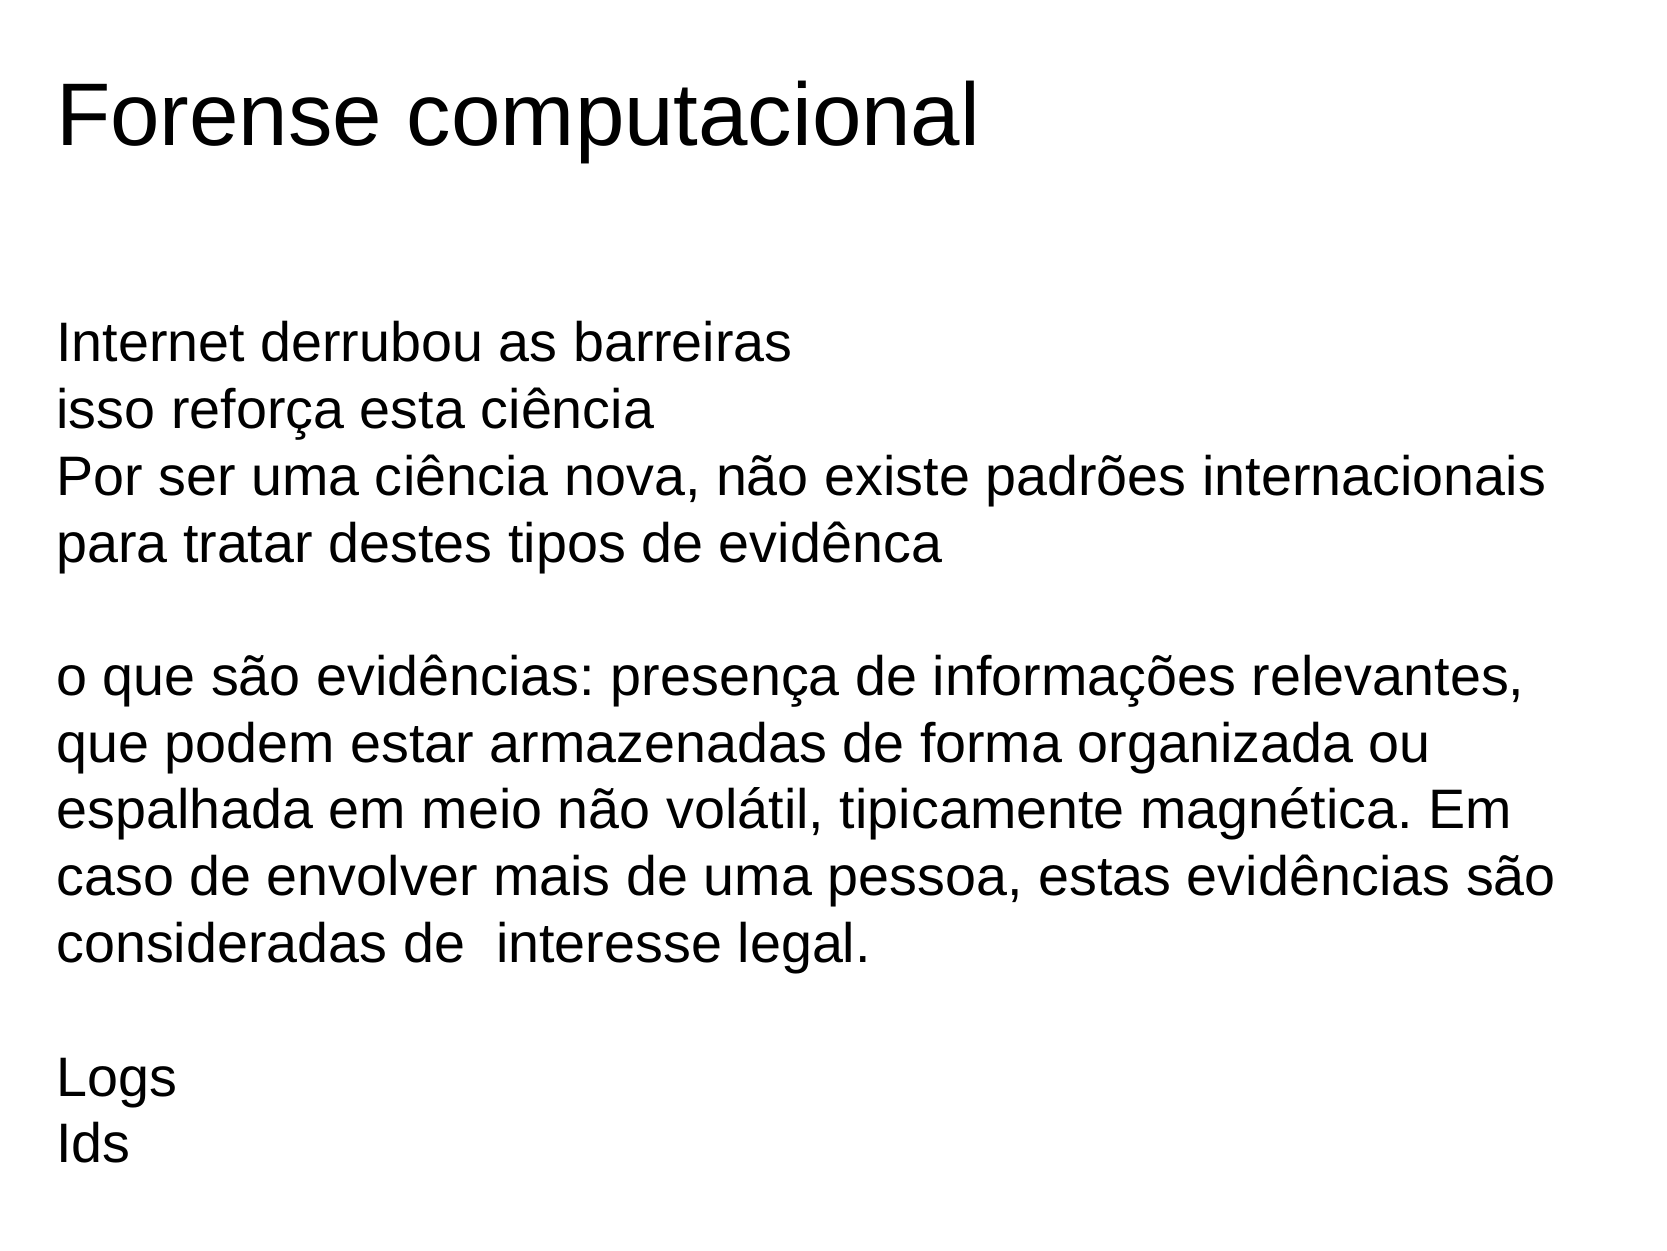

# Forense computacional
Internet derrubou as barreiras
isso reforça esta ciência
Por ser uma ciência nova, não existe padrões internacionais para tratar destes tipos de evidênca
o que são evidências: presença de informações relevantes, que podem estar armazenadas de forma organizada ou espalhada em meio não volátil, tipicamente magnética. Em caso de envolver mais de uma pessoa, estas evidências são consideradas de  interesse legal.
Logs
Ids